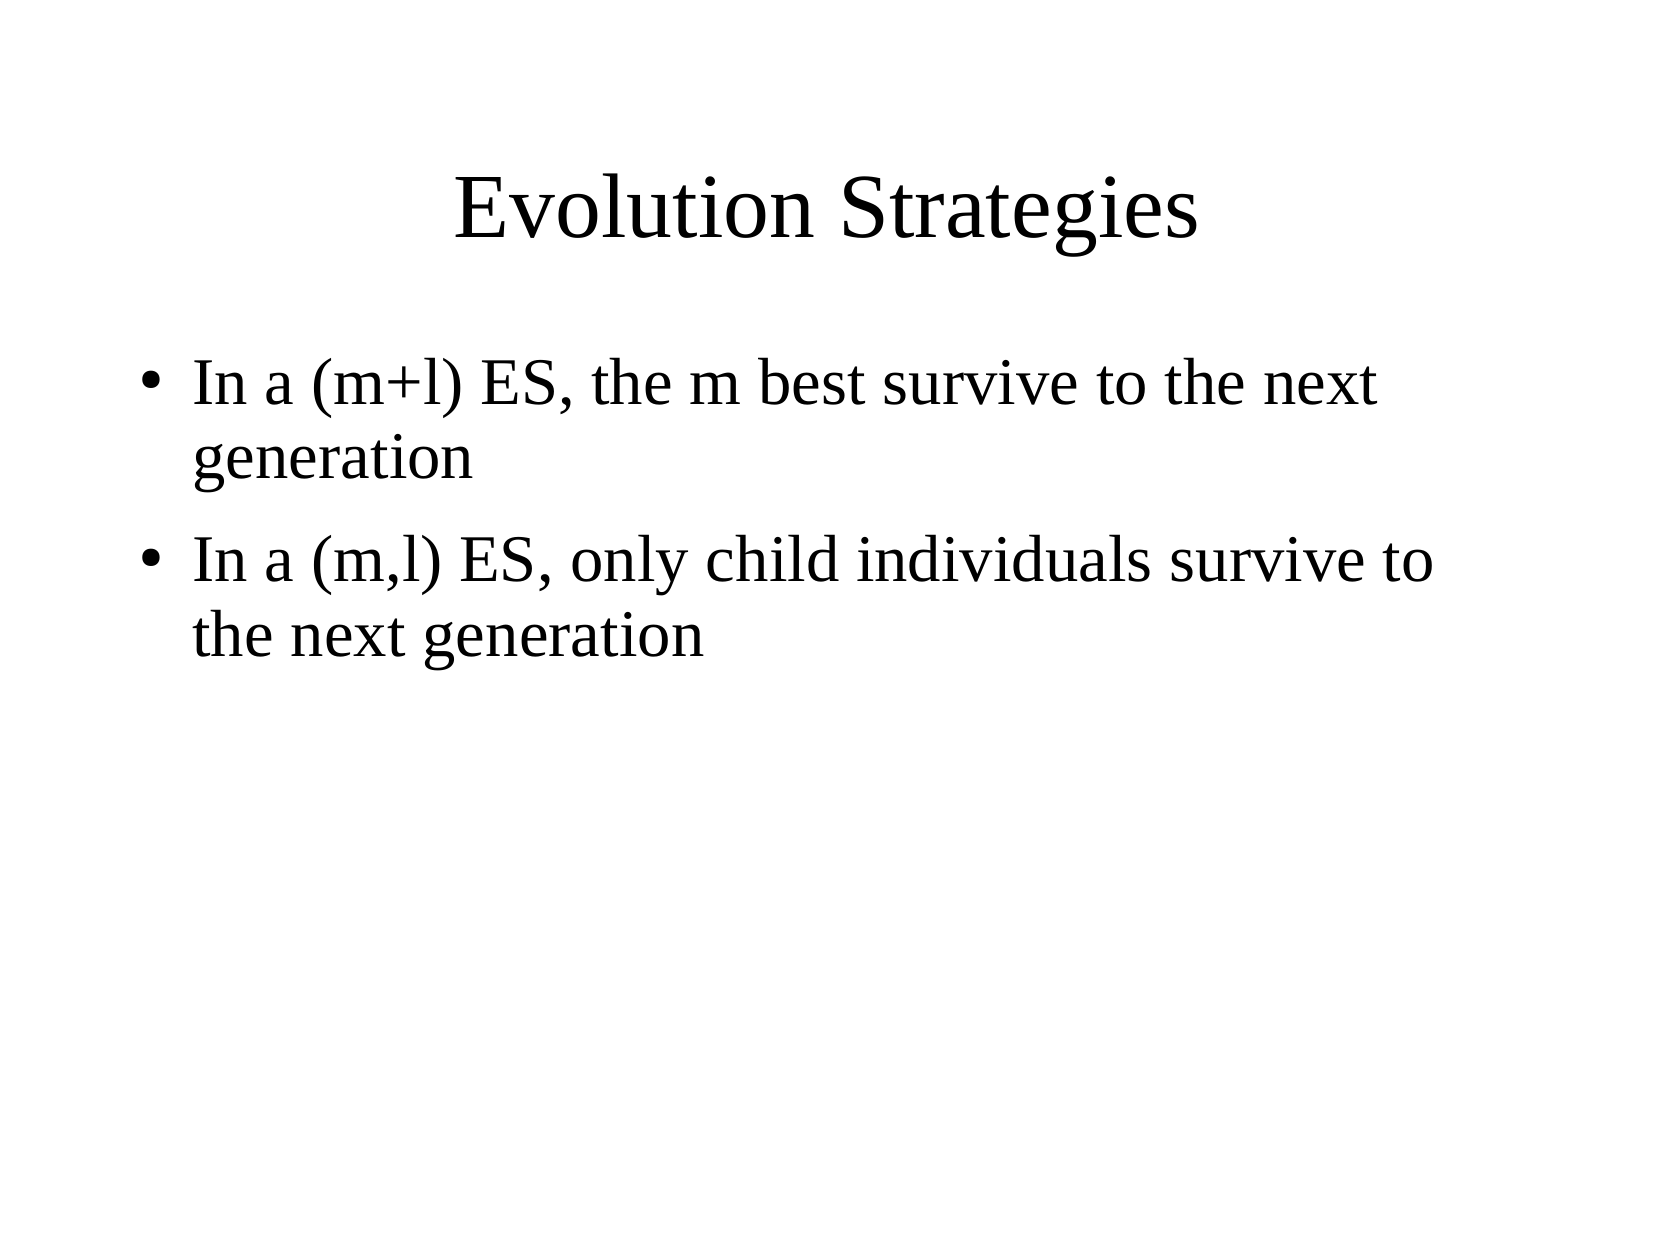

# Evolution Strategies
In a (m+l) ES, the m best survive to the next generation
In a (m,l) ES, only child individuals survive to the next generation